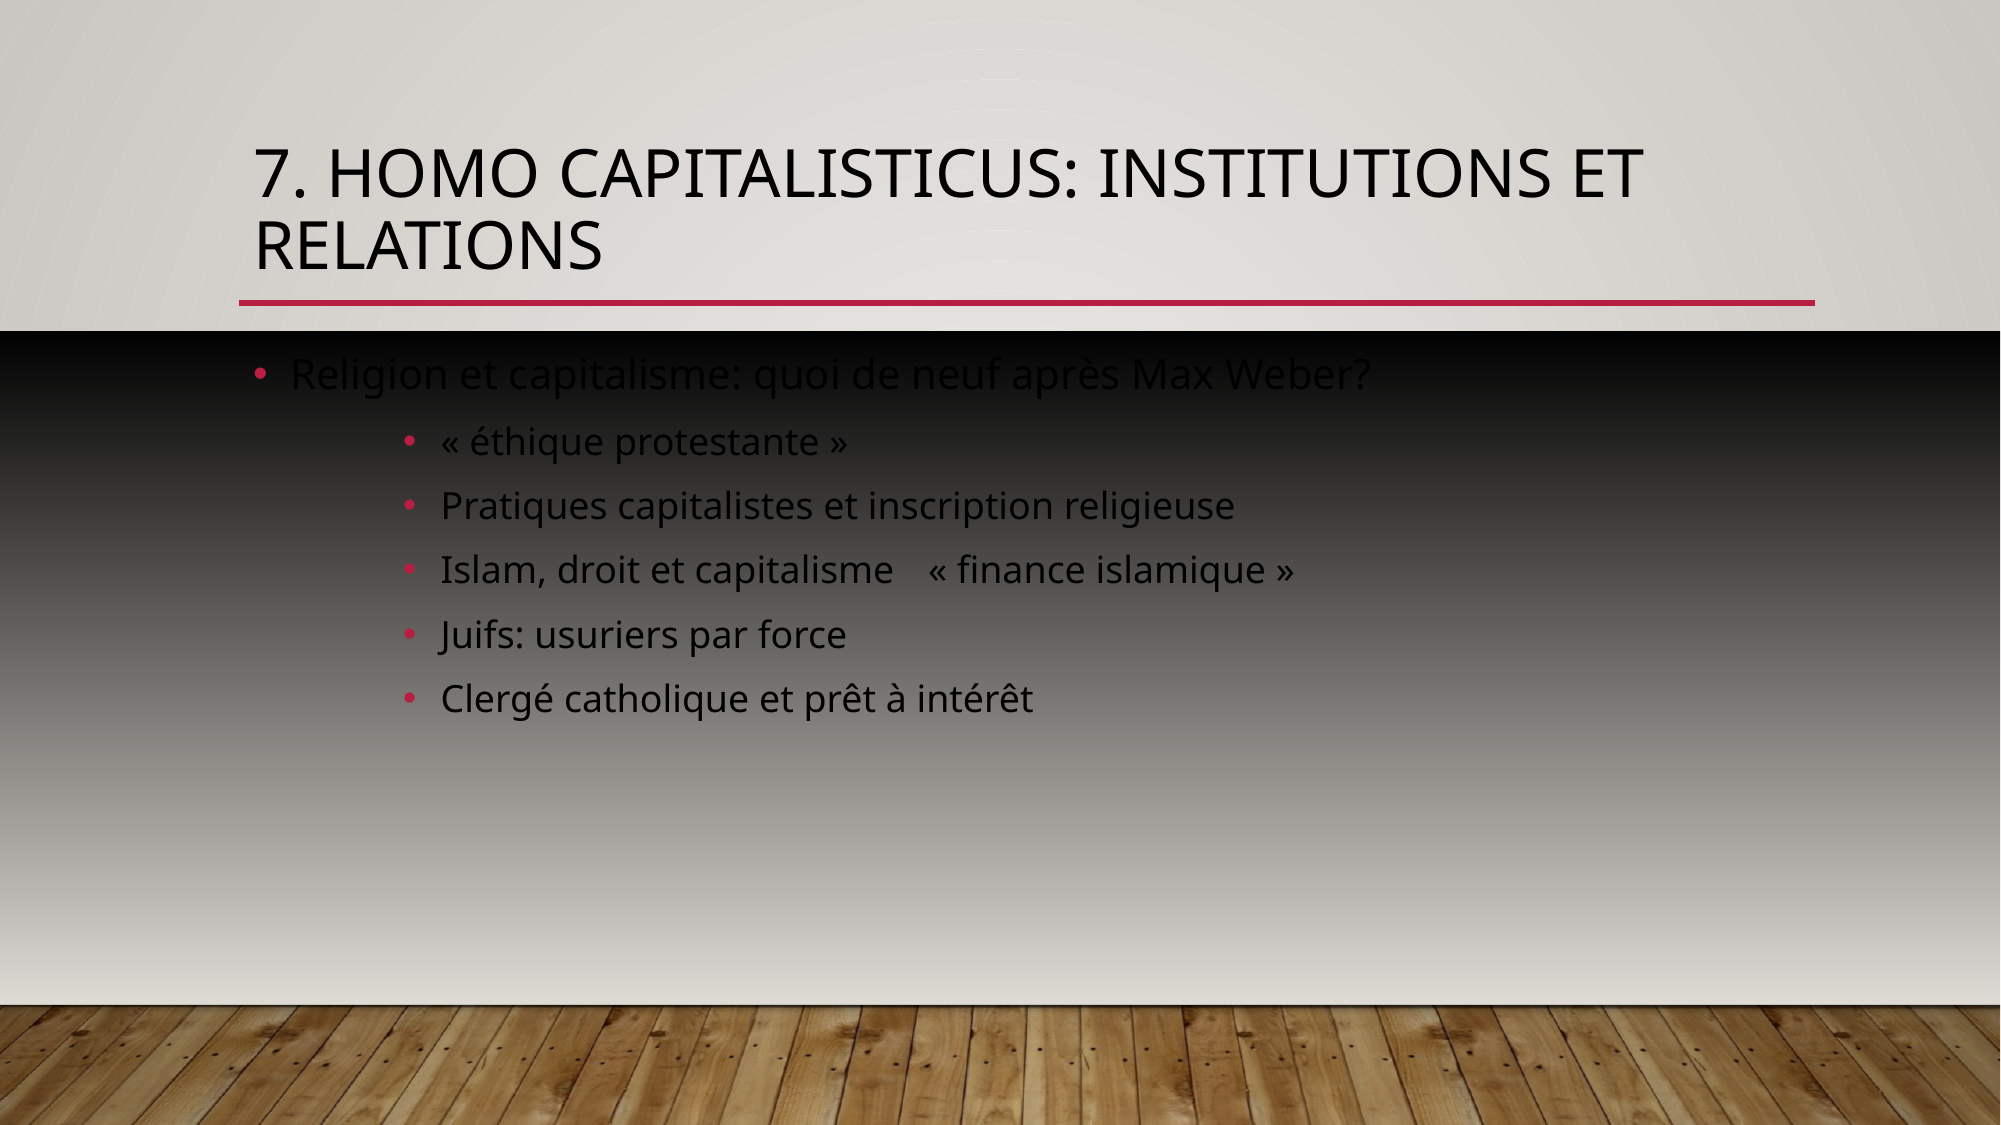

# 7. Homo capitalisticus: institutions et relations
Religion et capitalisme: quoi de neuf après Max Weber?
« éthique protestante »
Pratiques capitalistes et inscription religieuse
Islam, droit et capitalisme	« finance islamique »
Juifs: usuriers par force
Clergé catholique et prêt à intérêt